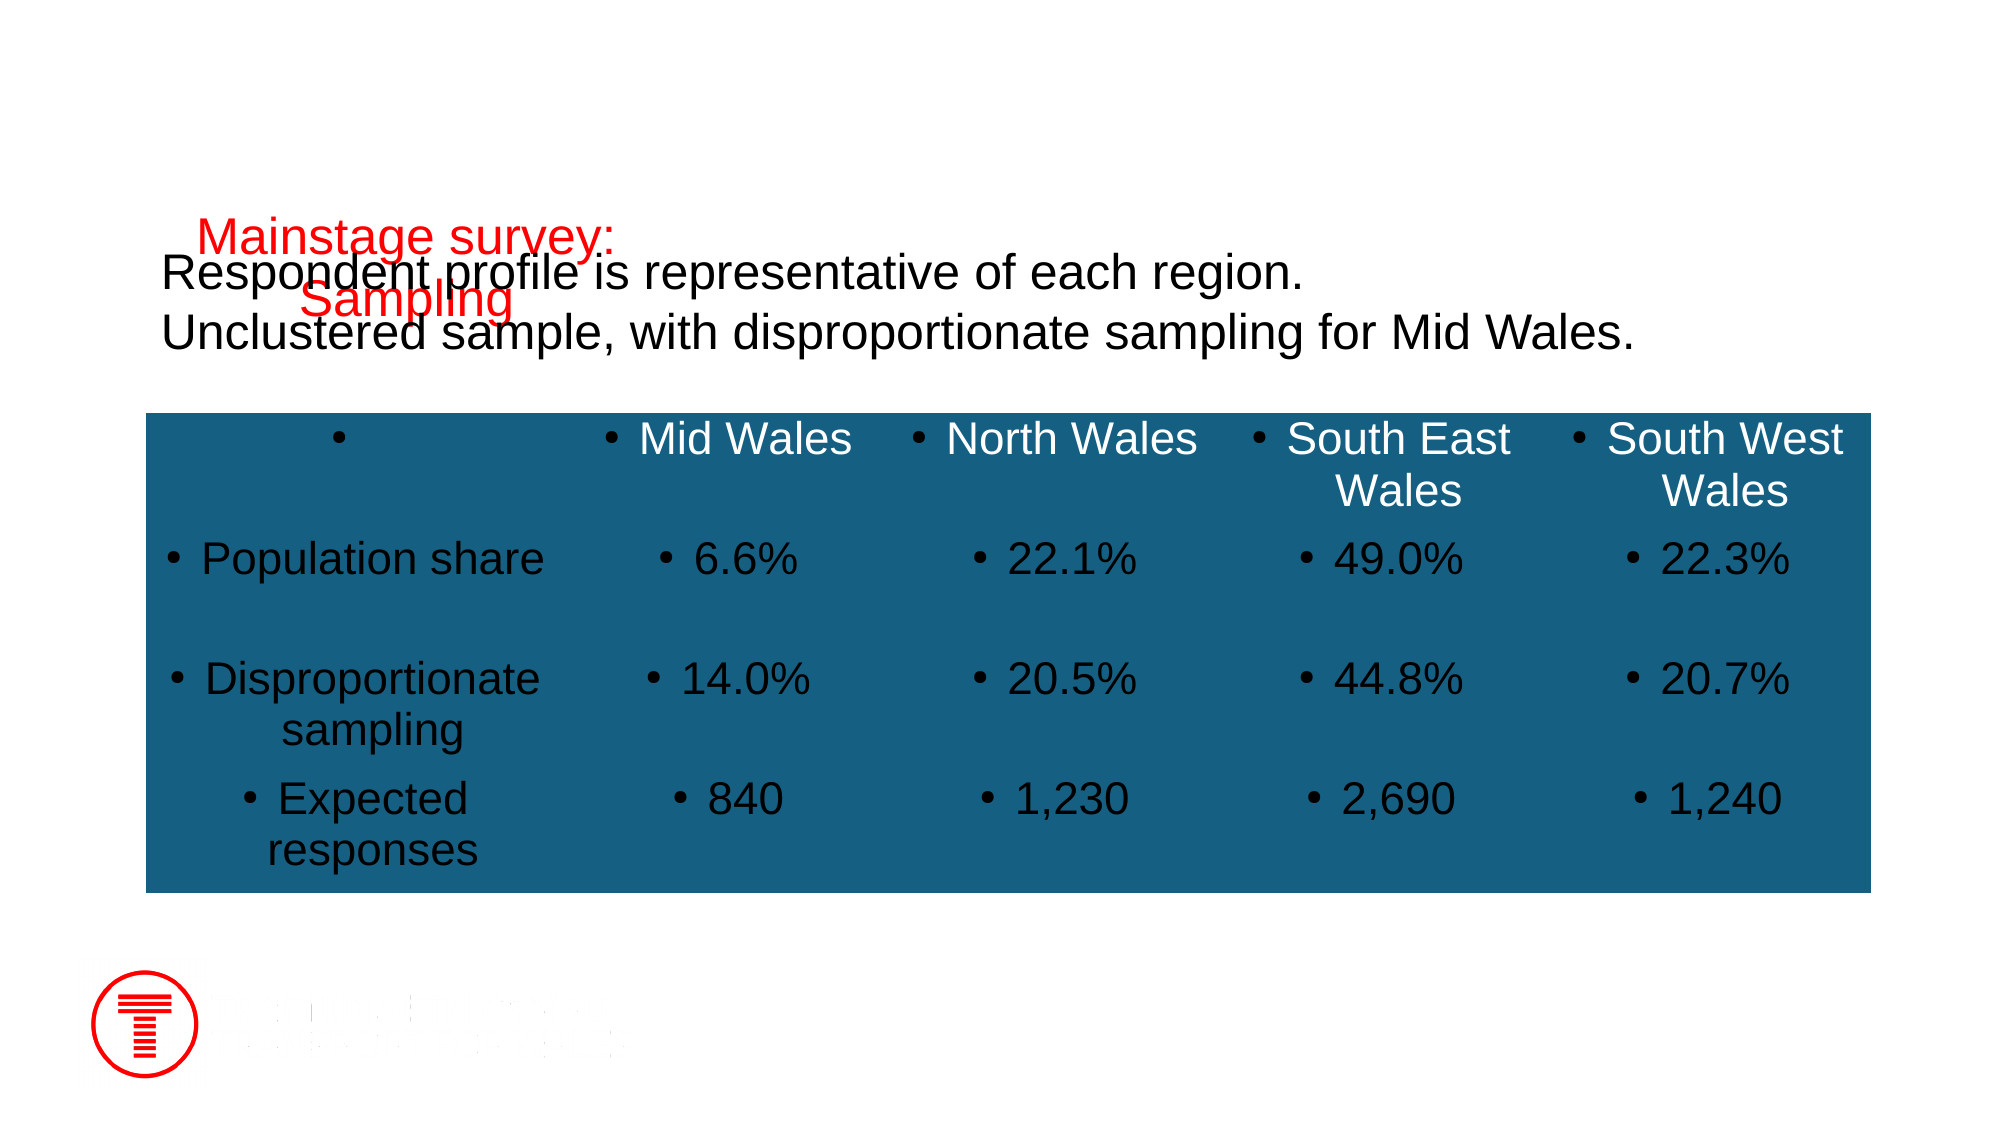

# Mainstage survey: Sampling
Respondent profile is representative of each region.
Unclustered sample, with disproportionate sampling for Mid Wales.
| | Mid Wales | North Wales | South East Wales | South West Wales |
| --- | --- | --- | --- | --- |
| Population share | 6.6% | 22.1% | 49.0% | 22.3% |
| Disproportionate sampling | 14.0% | 20.5% | 44.8% | 20.7% |
| Expected responses | 840 | 1,230 | 2,690 | 1,240 |